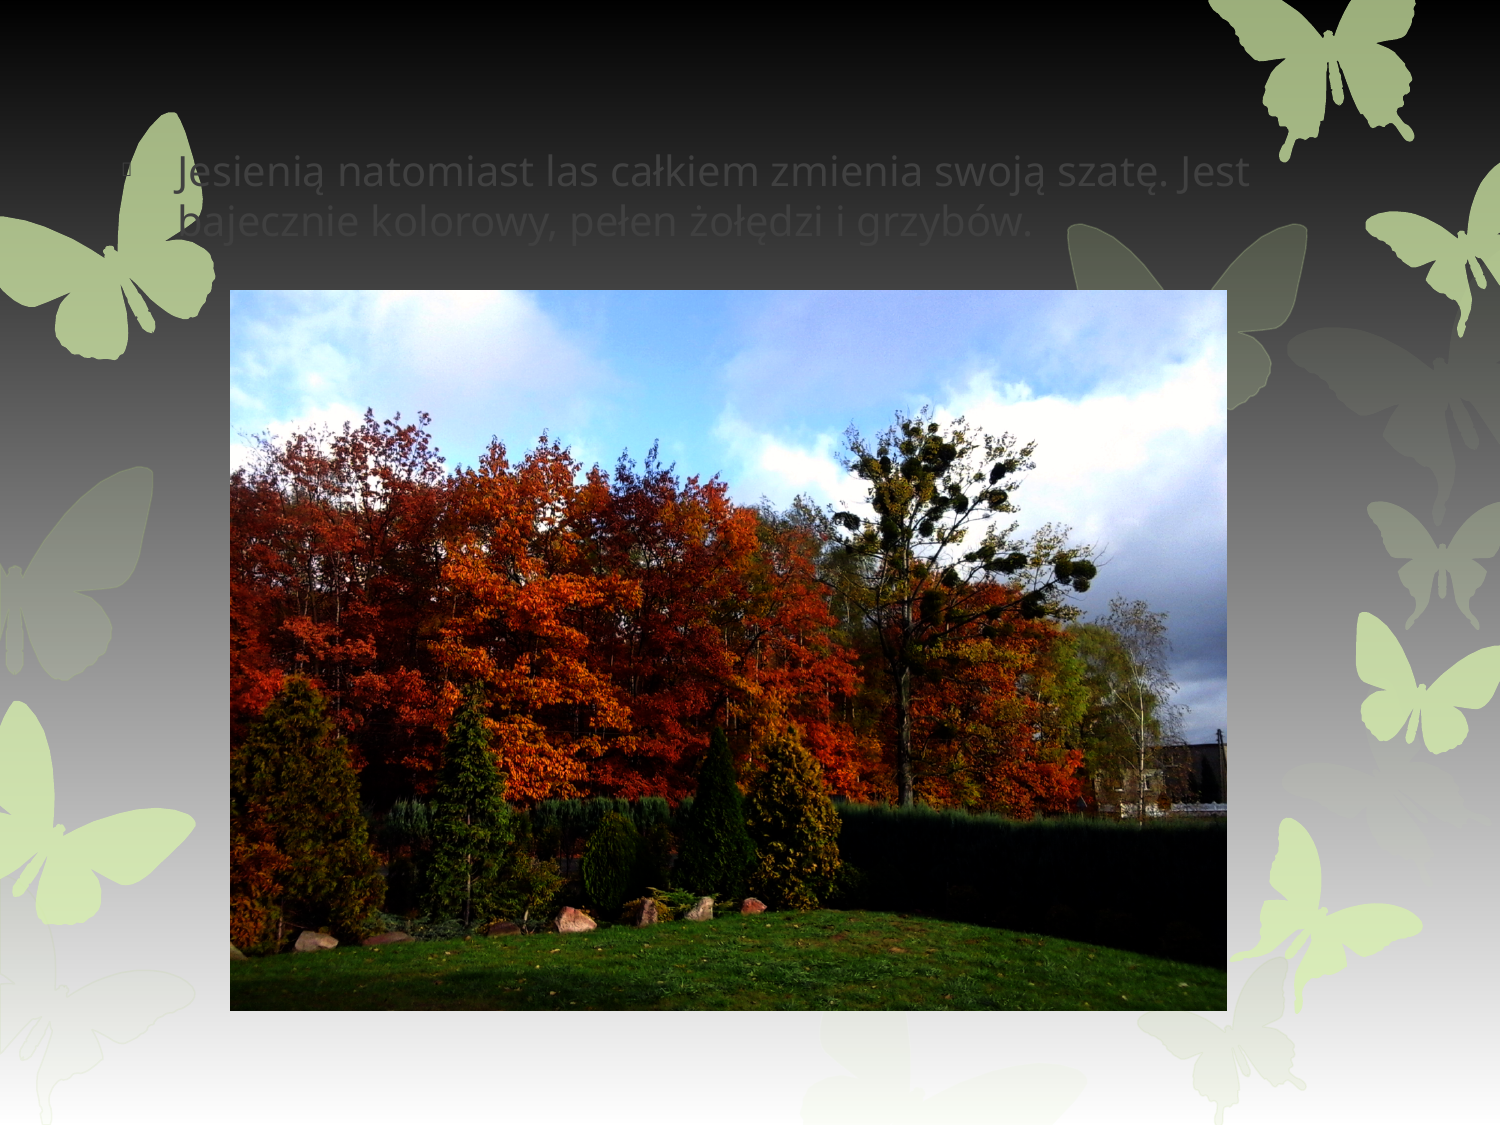

# Jesienią natomiast las całkiem zmienia swoją szatę. Jest bajecznie kolorowy, pełen żołędzi i grzybów.